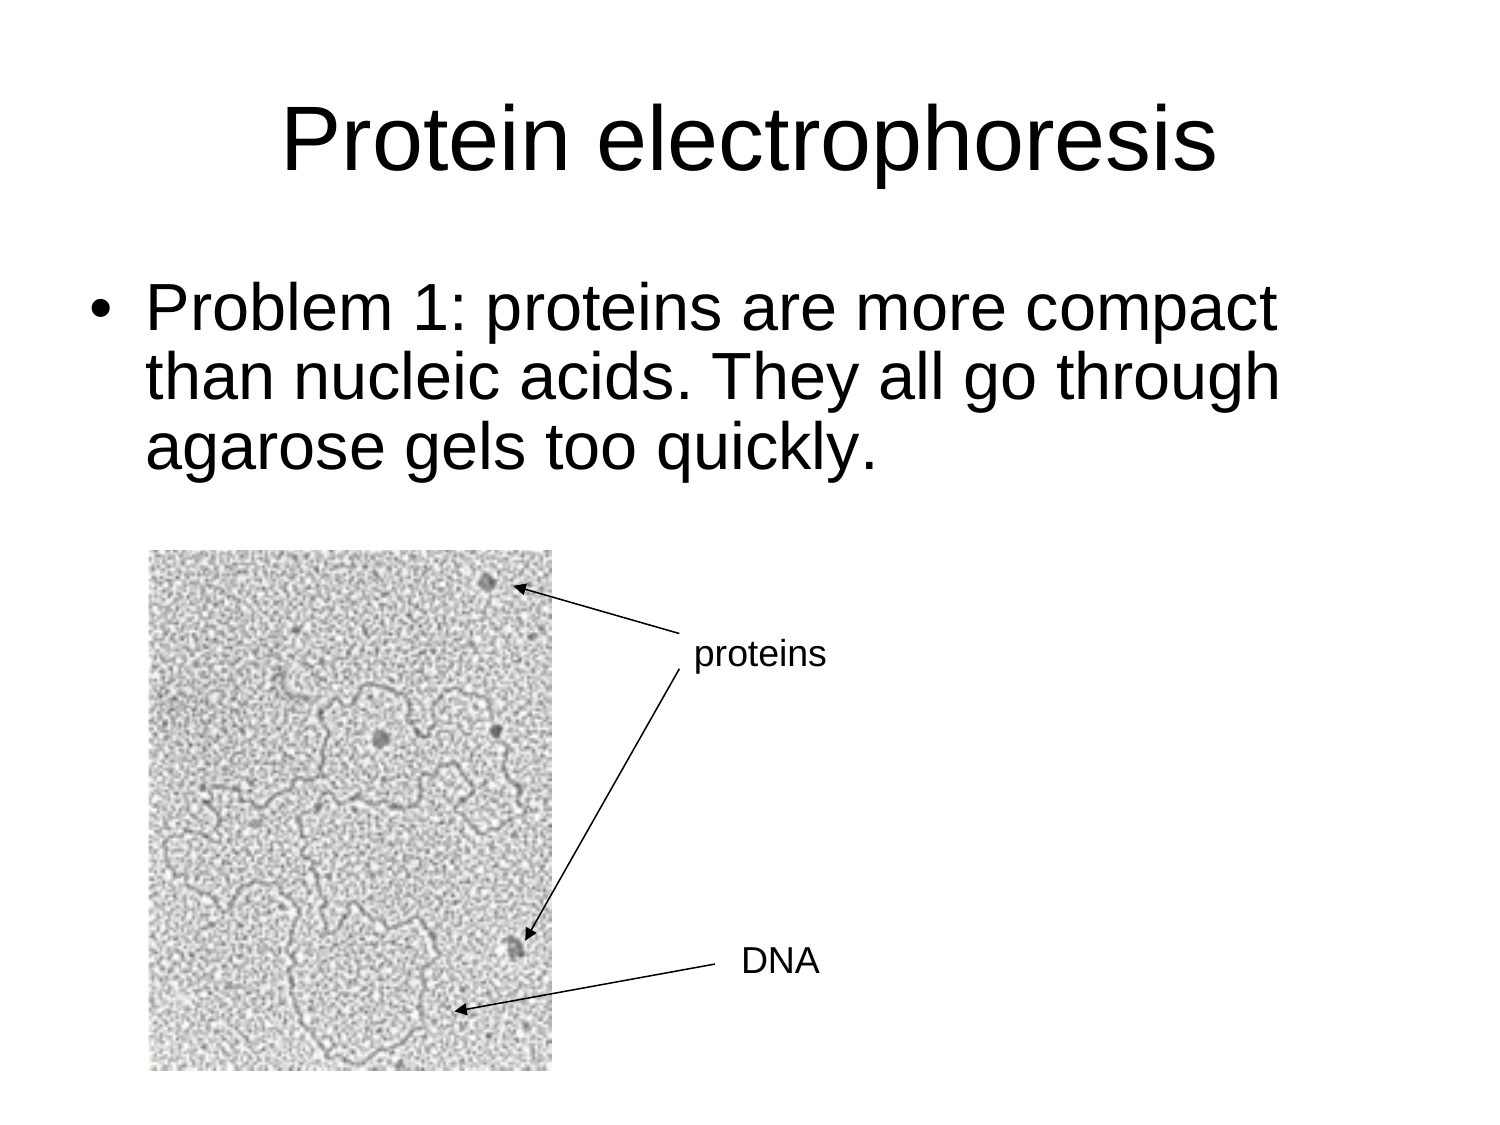

# Protein electrophoresis
Problem 1: proteins are more compact than nucleic acids. They all go through agarose gels too quickly.
proteins
DNA